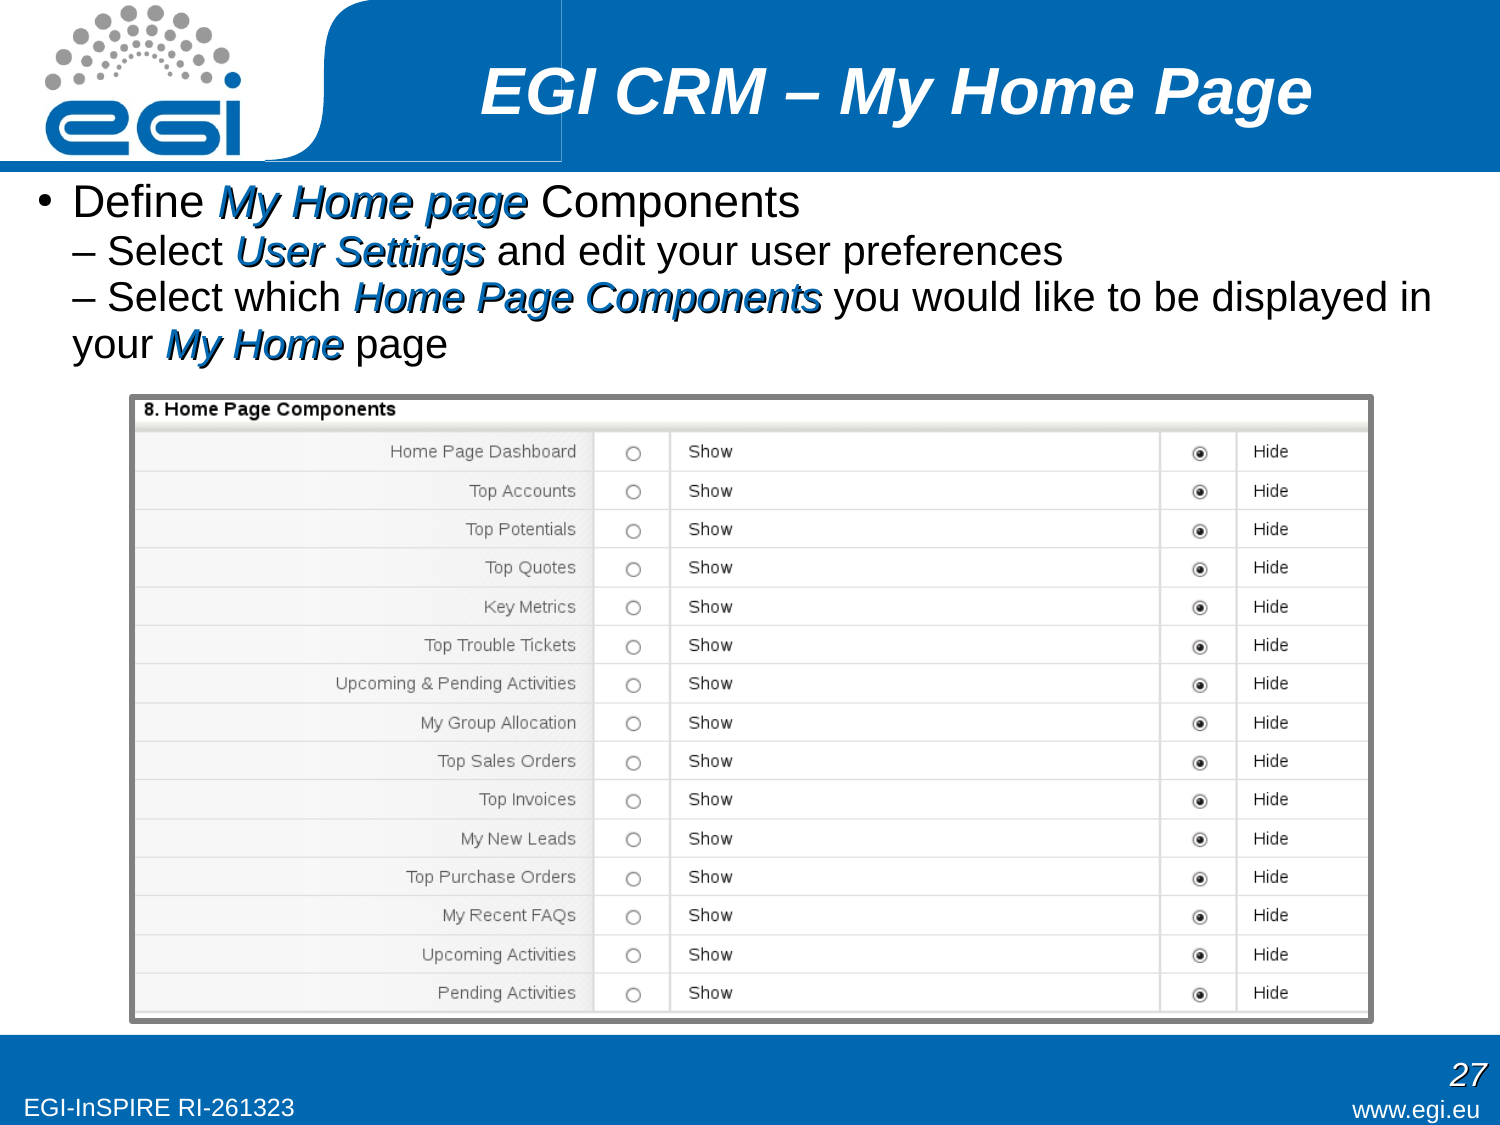

EGI CRM – My Home Page
Define My Home page Components
– Select User Settings and edit your user preferences
– Select which Home Page Components you would like to be displayed in your My Home page
27